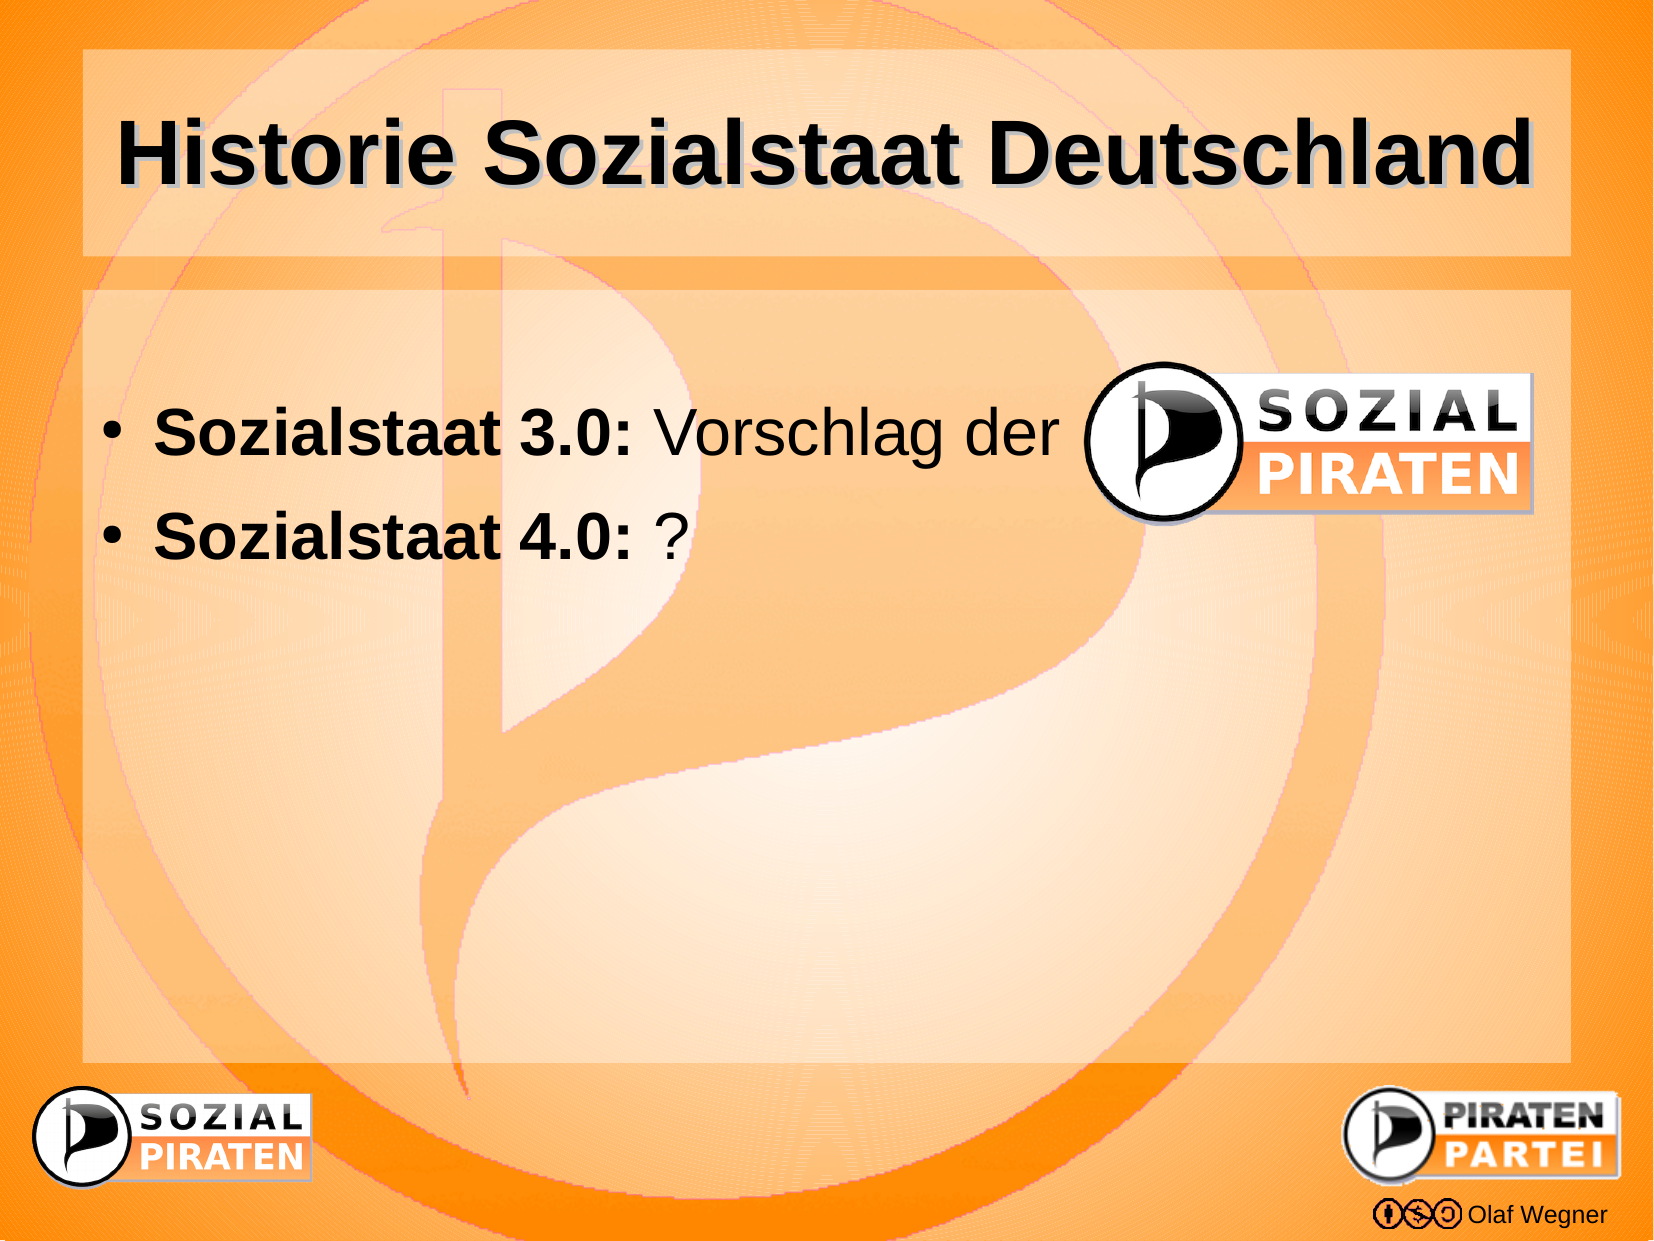

Historie Sozialstaat Deutschland
# Sozialstaat 3.0: Vorschlag der
Sozialstaat 4.0: ?
Olaf Wegner